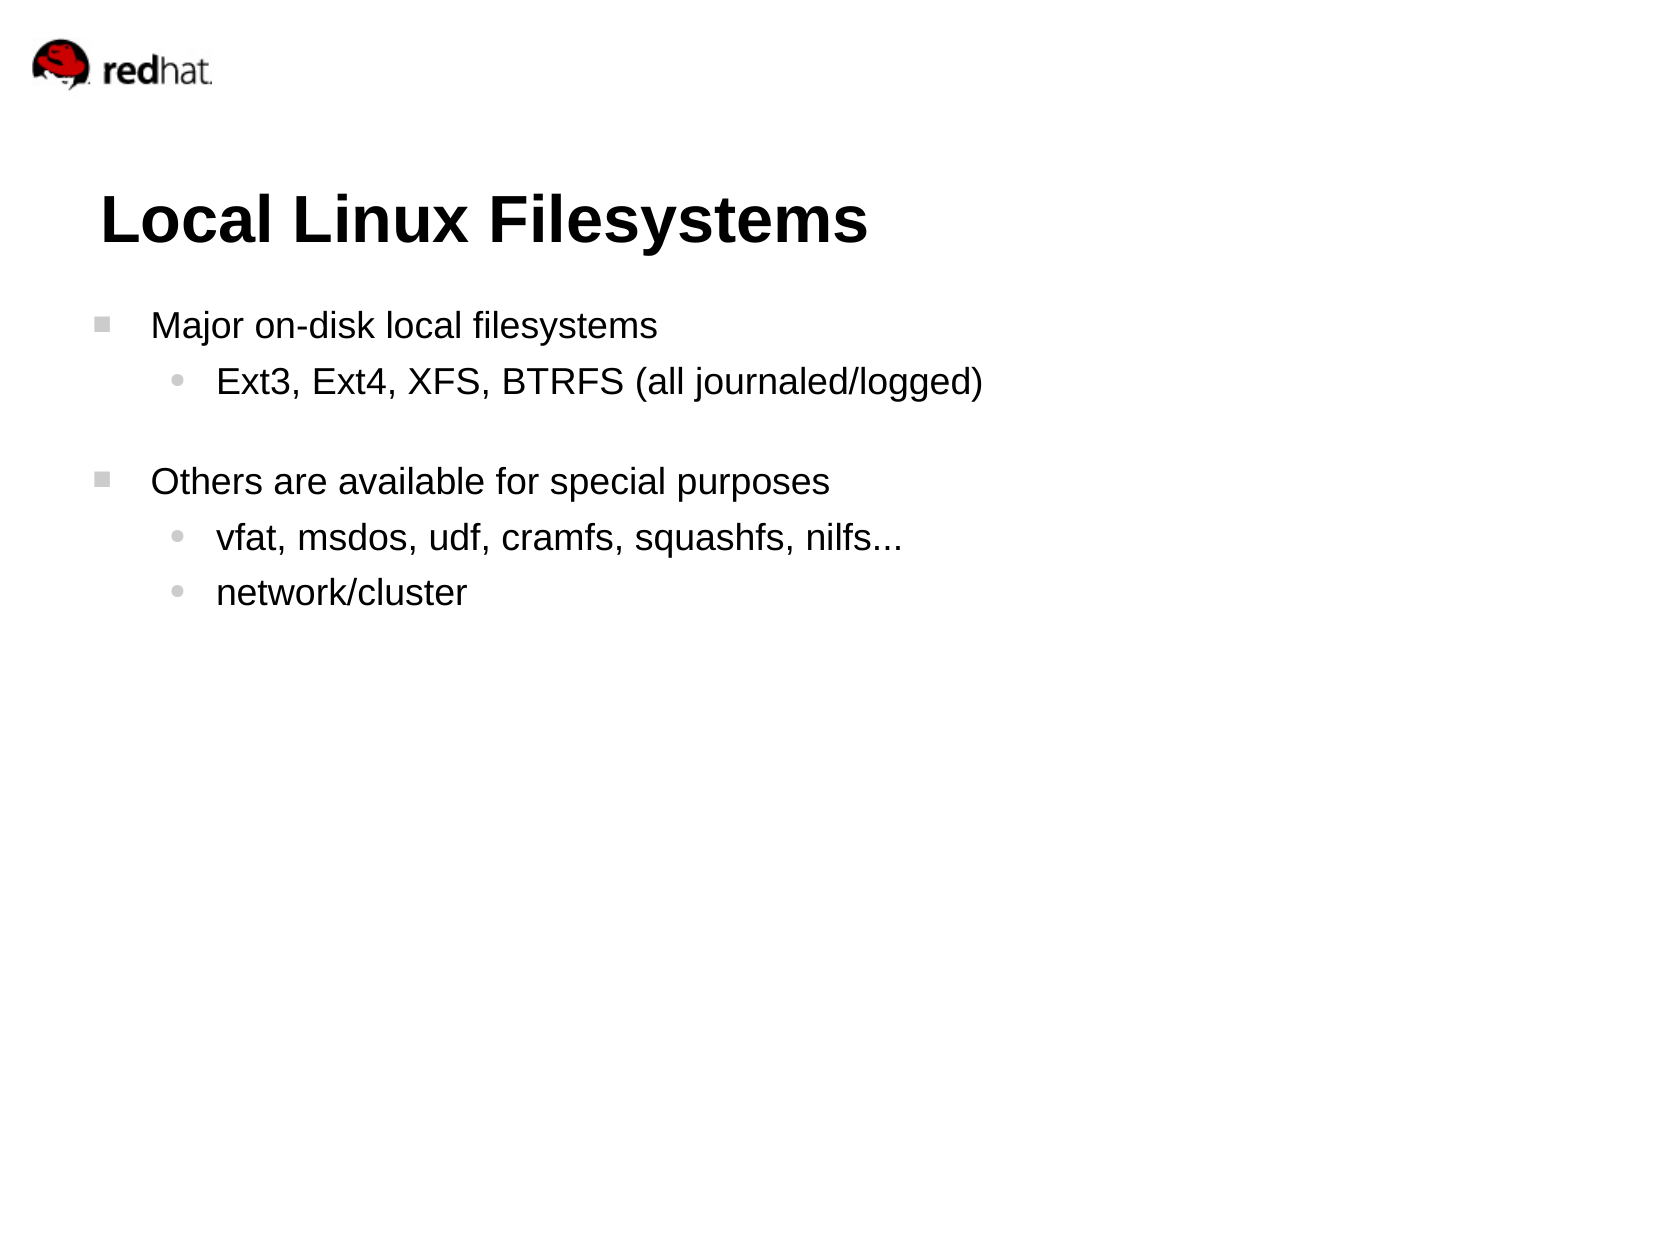

# Local Linux Filesystems
Major on-disk local filesystems
Ext3, Ext4, XFS, BTRFS (all journaled/logged)
Others are available for special purposes
vfat, msdos, udf, cramfs, squashfs, nilfs...
network/cluster